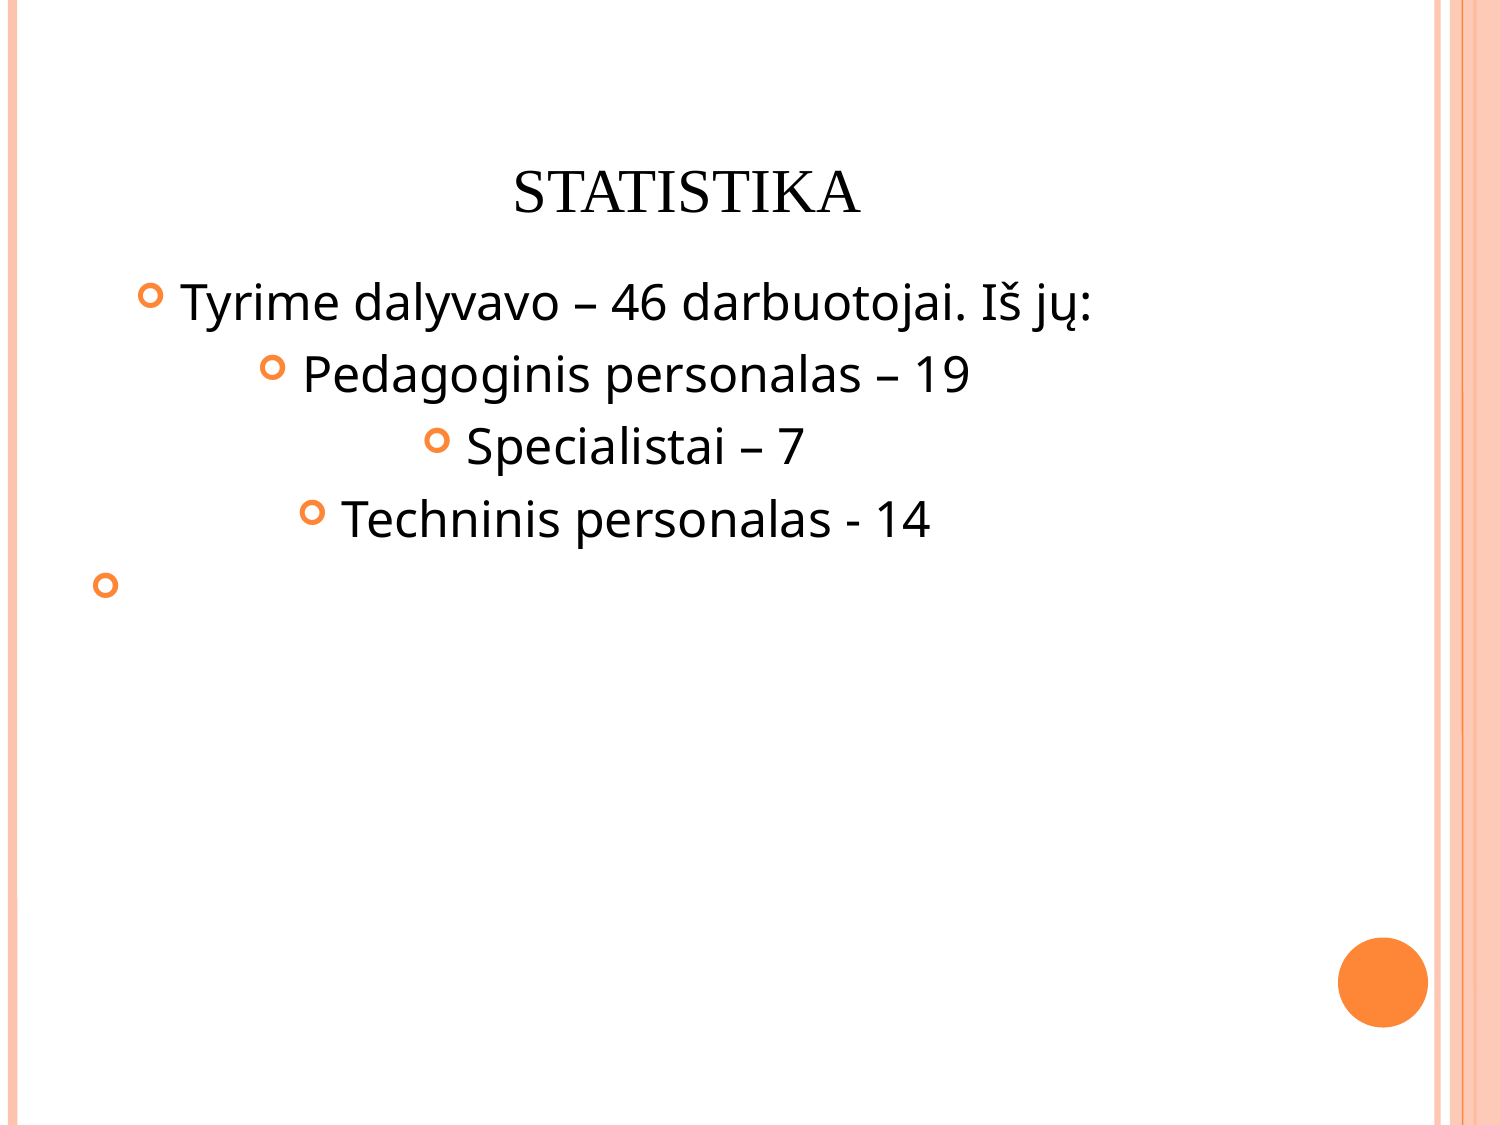

# STATISTIKA
Tyrime dalyvavo – 46 darbuotojai. Iš jų:
Pedagoginis personalas – 19
Specialistai – 7
Techninis personalas - 14